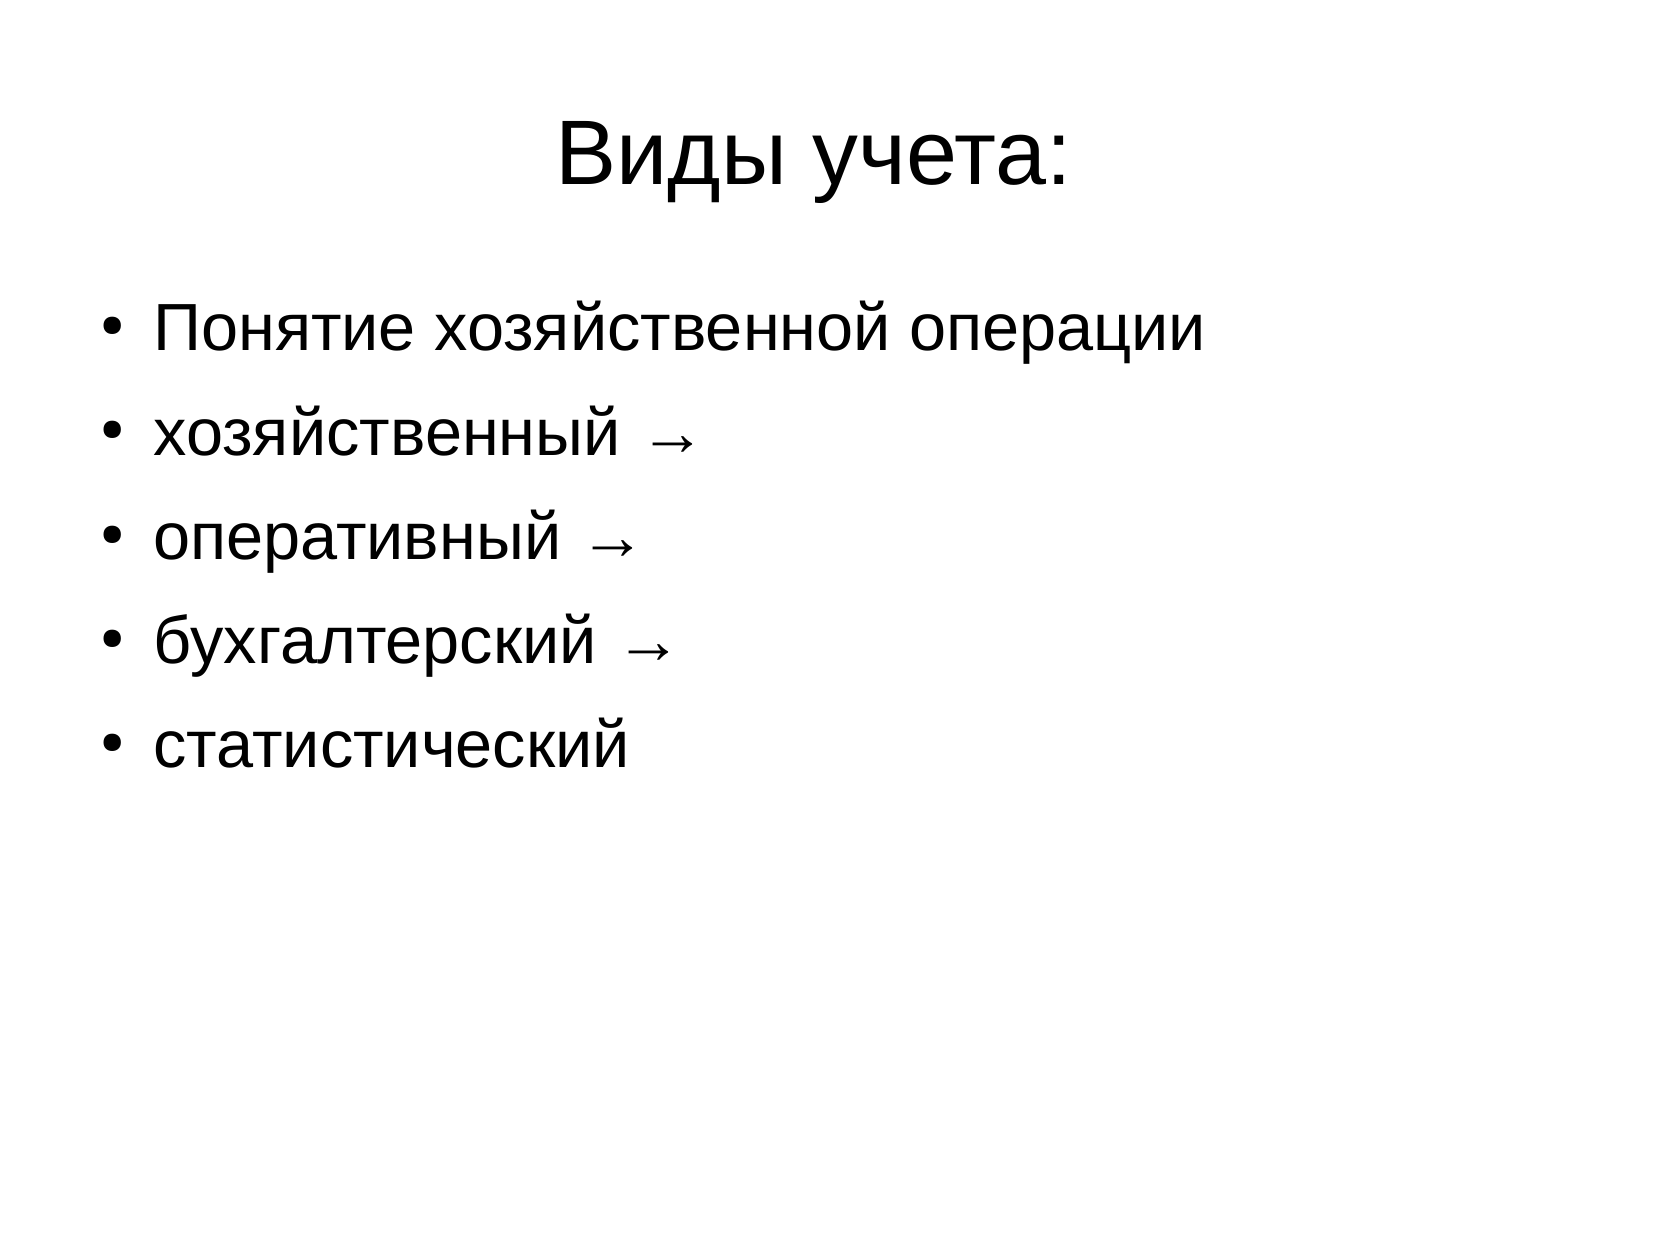

# Виды учета:
Понятие хозяйственной операции
хозяйственный →
оперативный →
бухгалтерский →
статистический